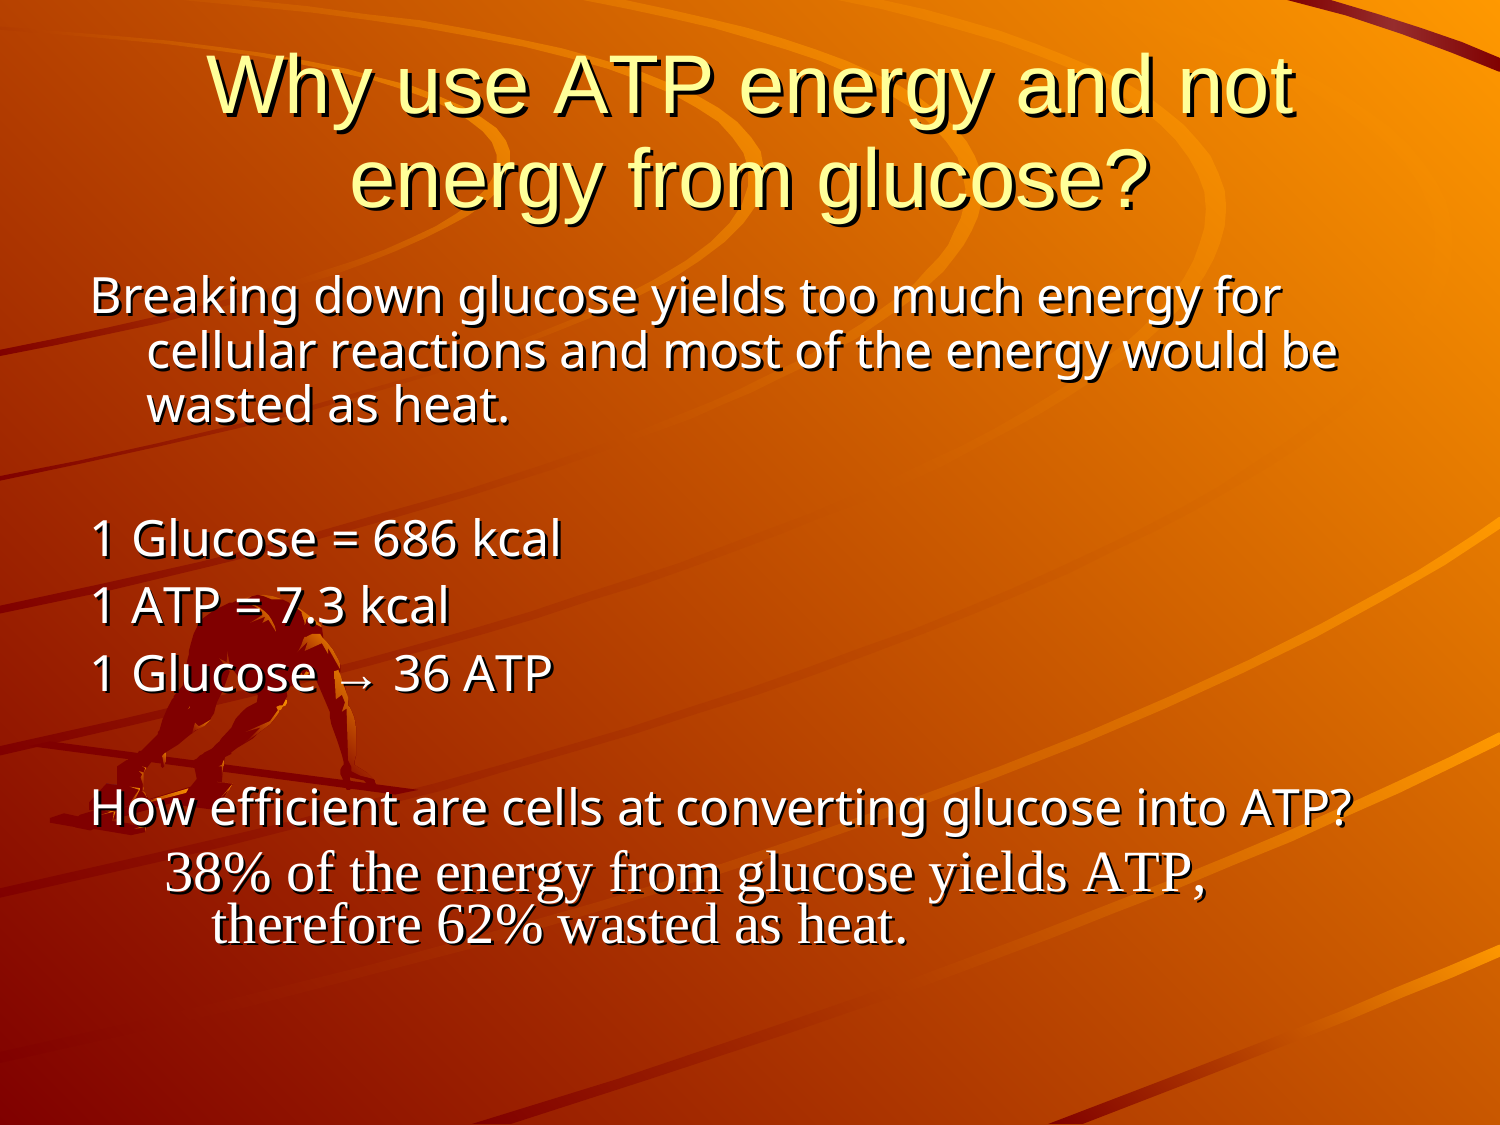

# Why use ATP energy and not energy from glucose?
Breaking down glucose yields too much energy for cellular reactions and most of the energy would be wasted as heat.
1 Glucose = 686 kcal
1 ATP = 7.3 kcal
1 Glucose → 36 ATP
How efficient are cells at converting glucose into ATP?
38% of the energy from glucose yields ATP, therefore 62% wasted as heat.